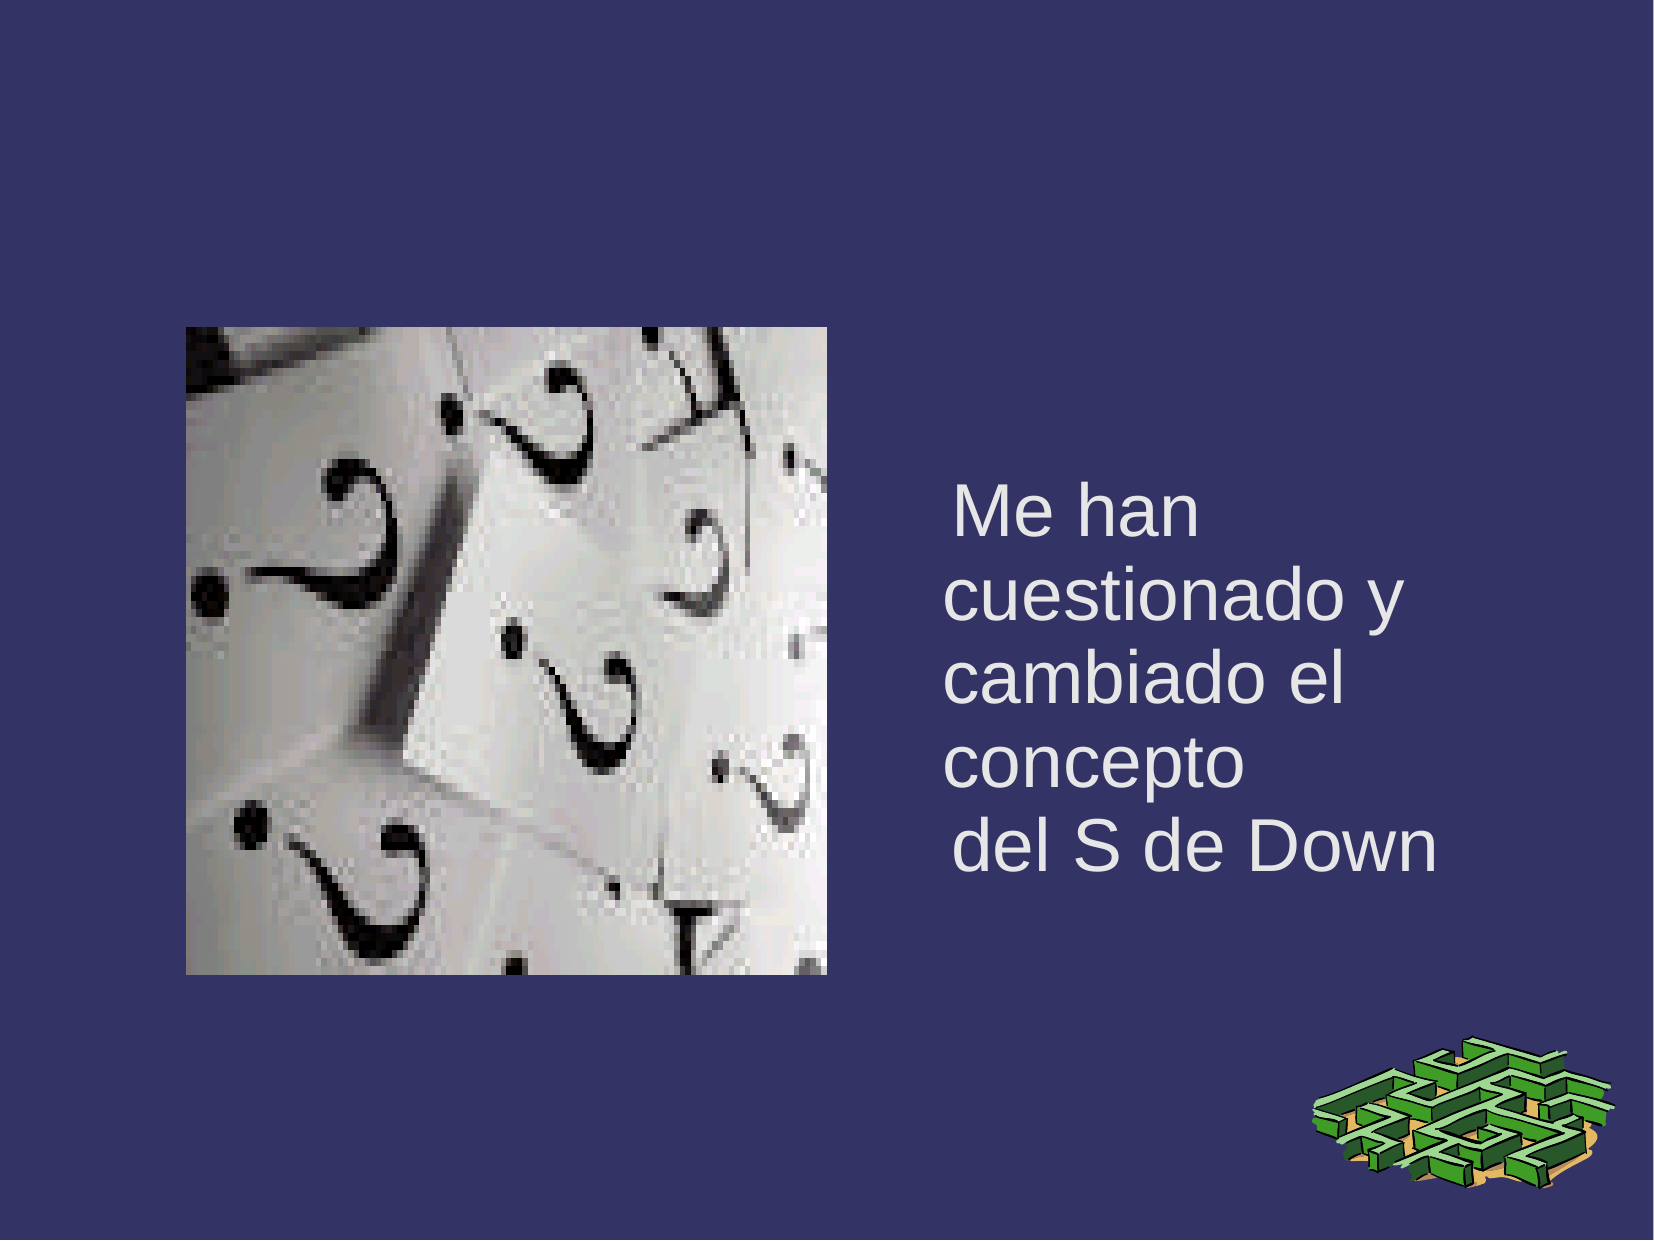

#
 Me han cuestionado y cambiado el concepto
 del S de Down